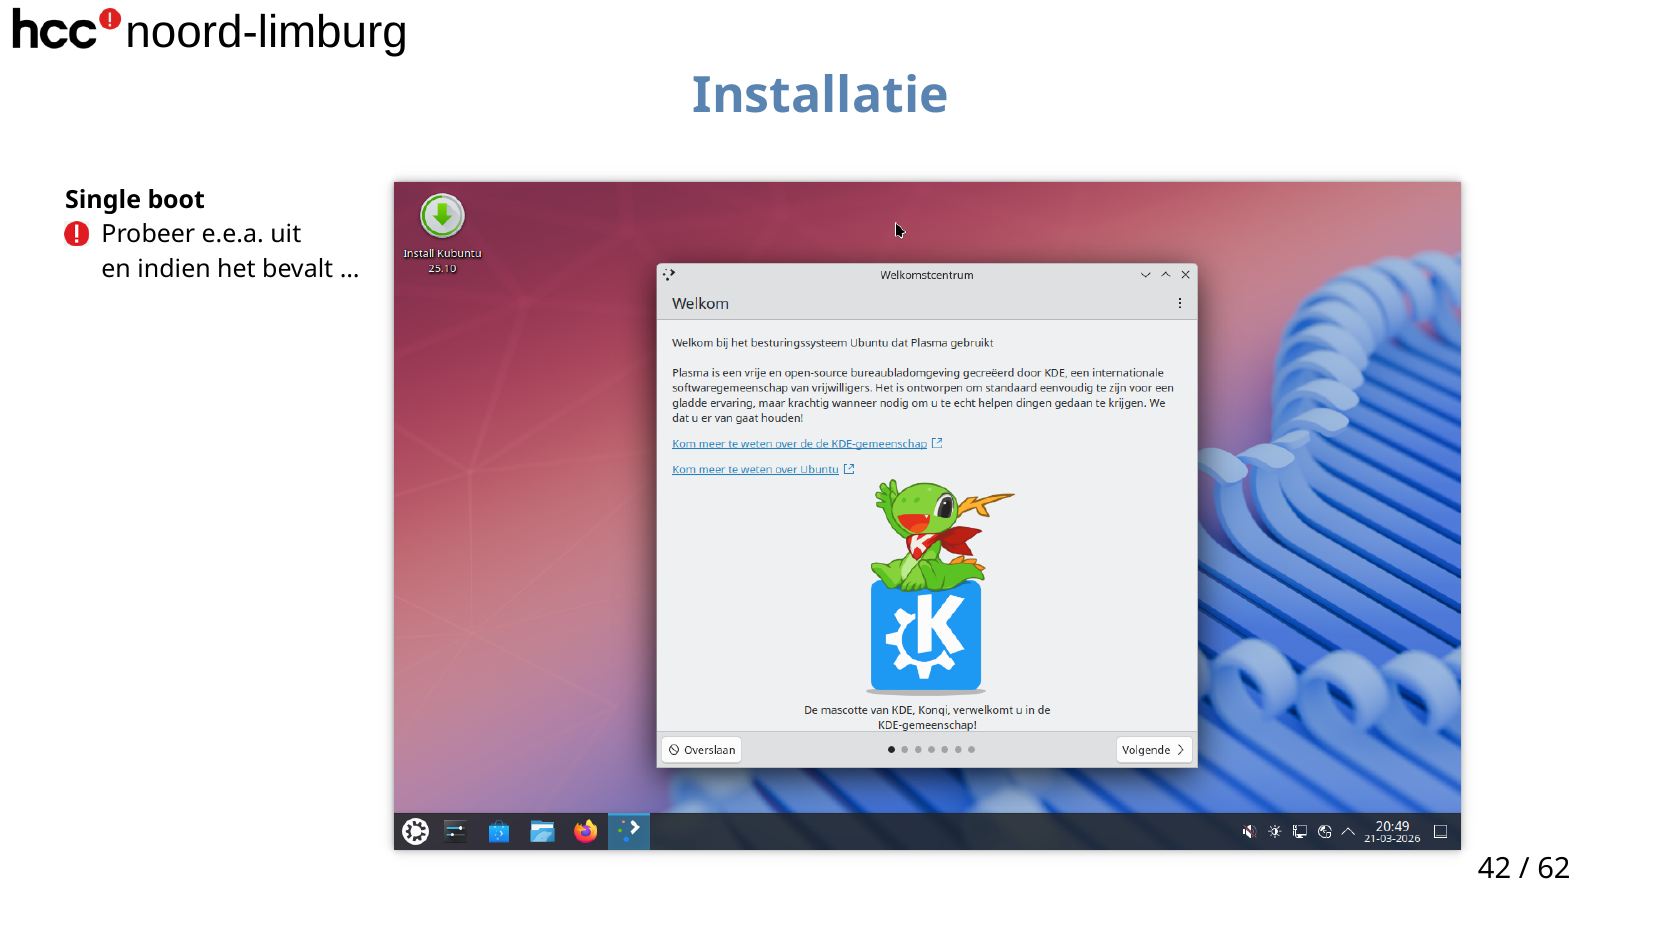

Installatie
# Single boot
 Probeer e.e.a. uit
 en indien het bevalt …
42